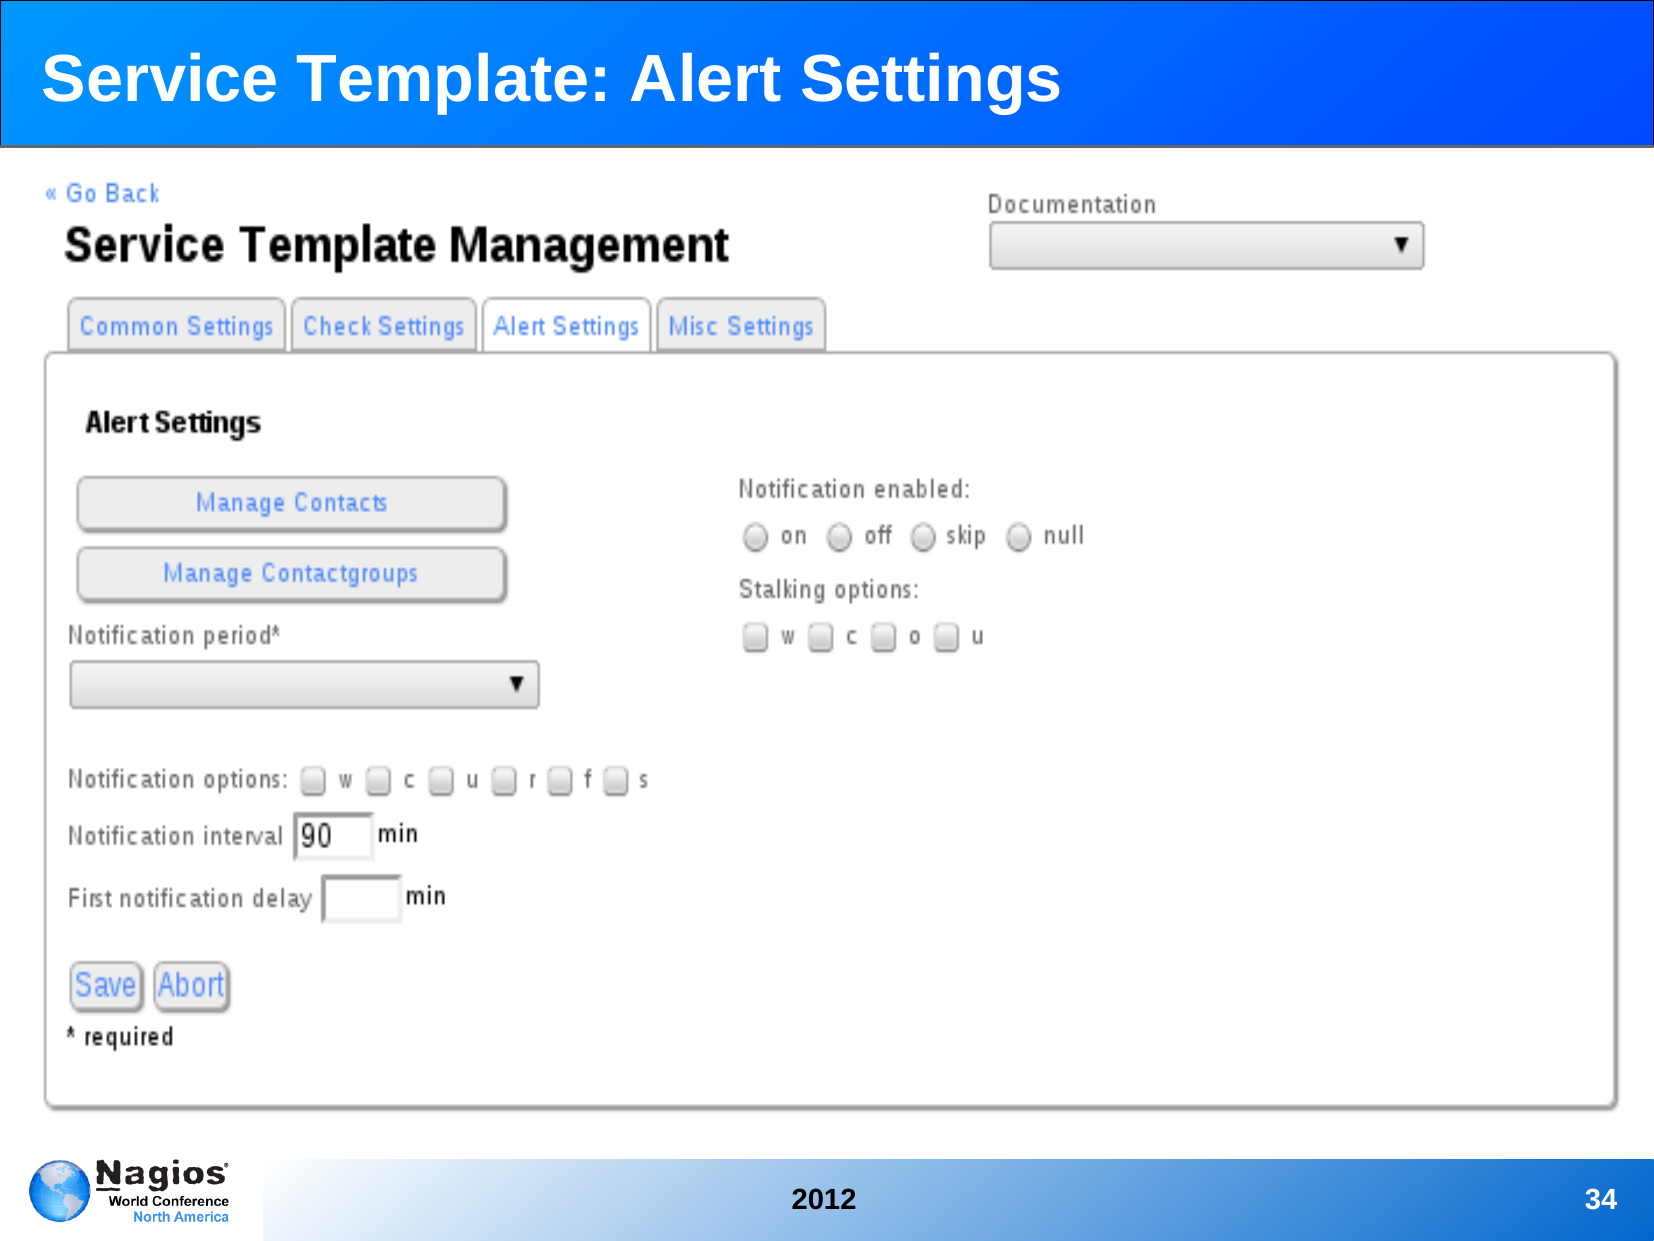

# Service Template: Alert Settings
2011
34